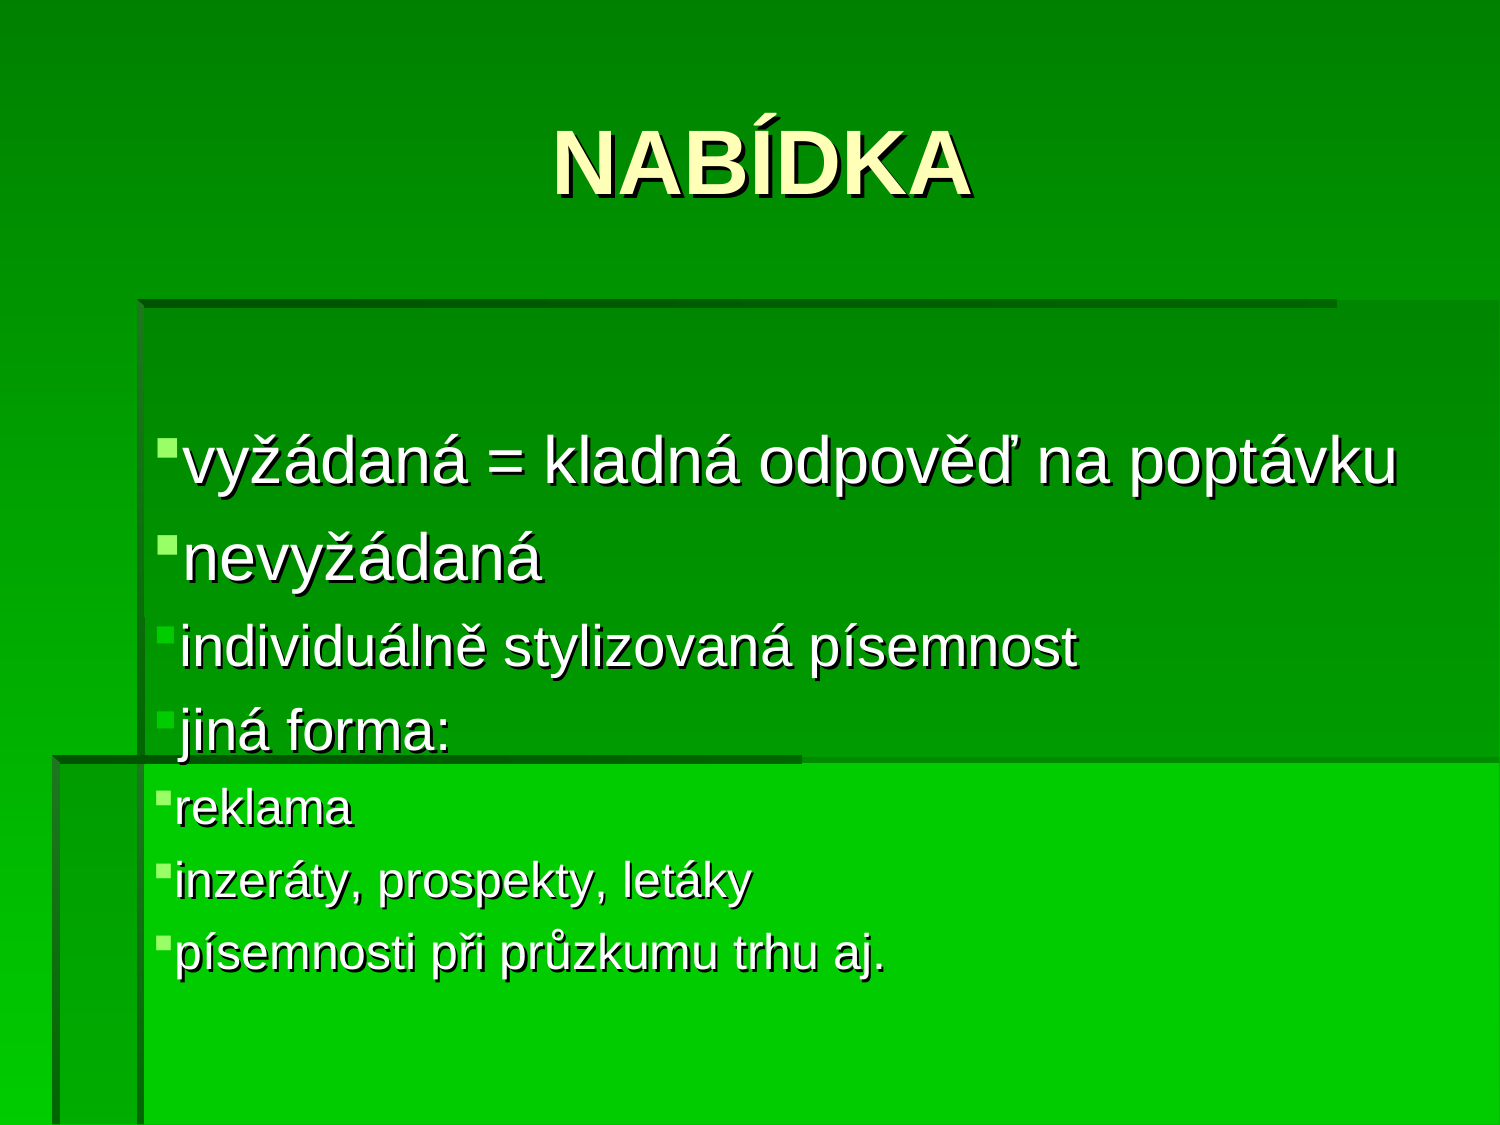

# NABÍDKA
vyžádaná = kladná odpověď na poptávku
nevyžádaná
individuálně stylizovaná písemnost
jiná forma:
reklama
inzeráty, prospekty, letáky
písemnosti při průzkumu trhu aj.